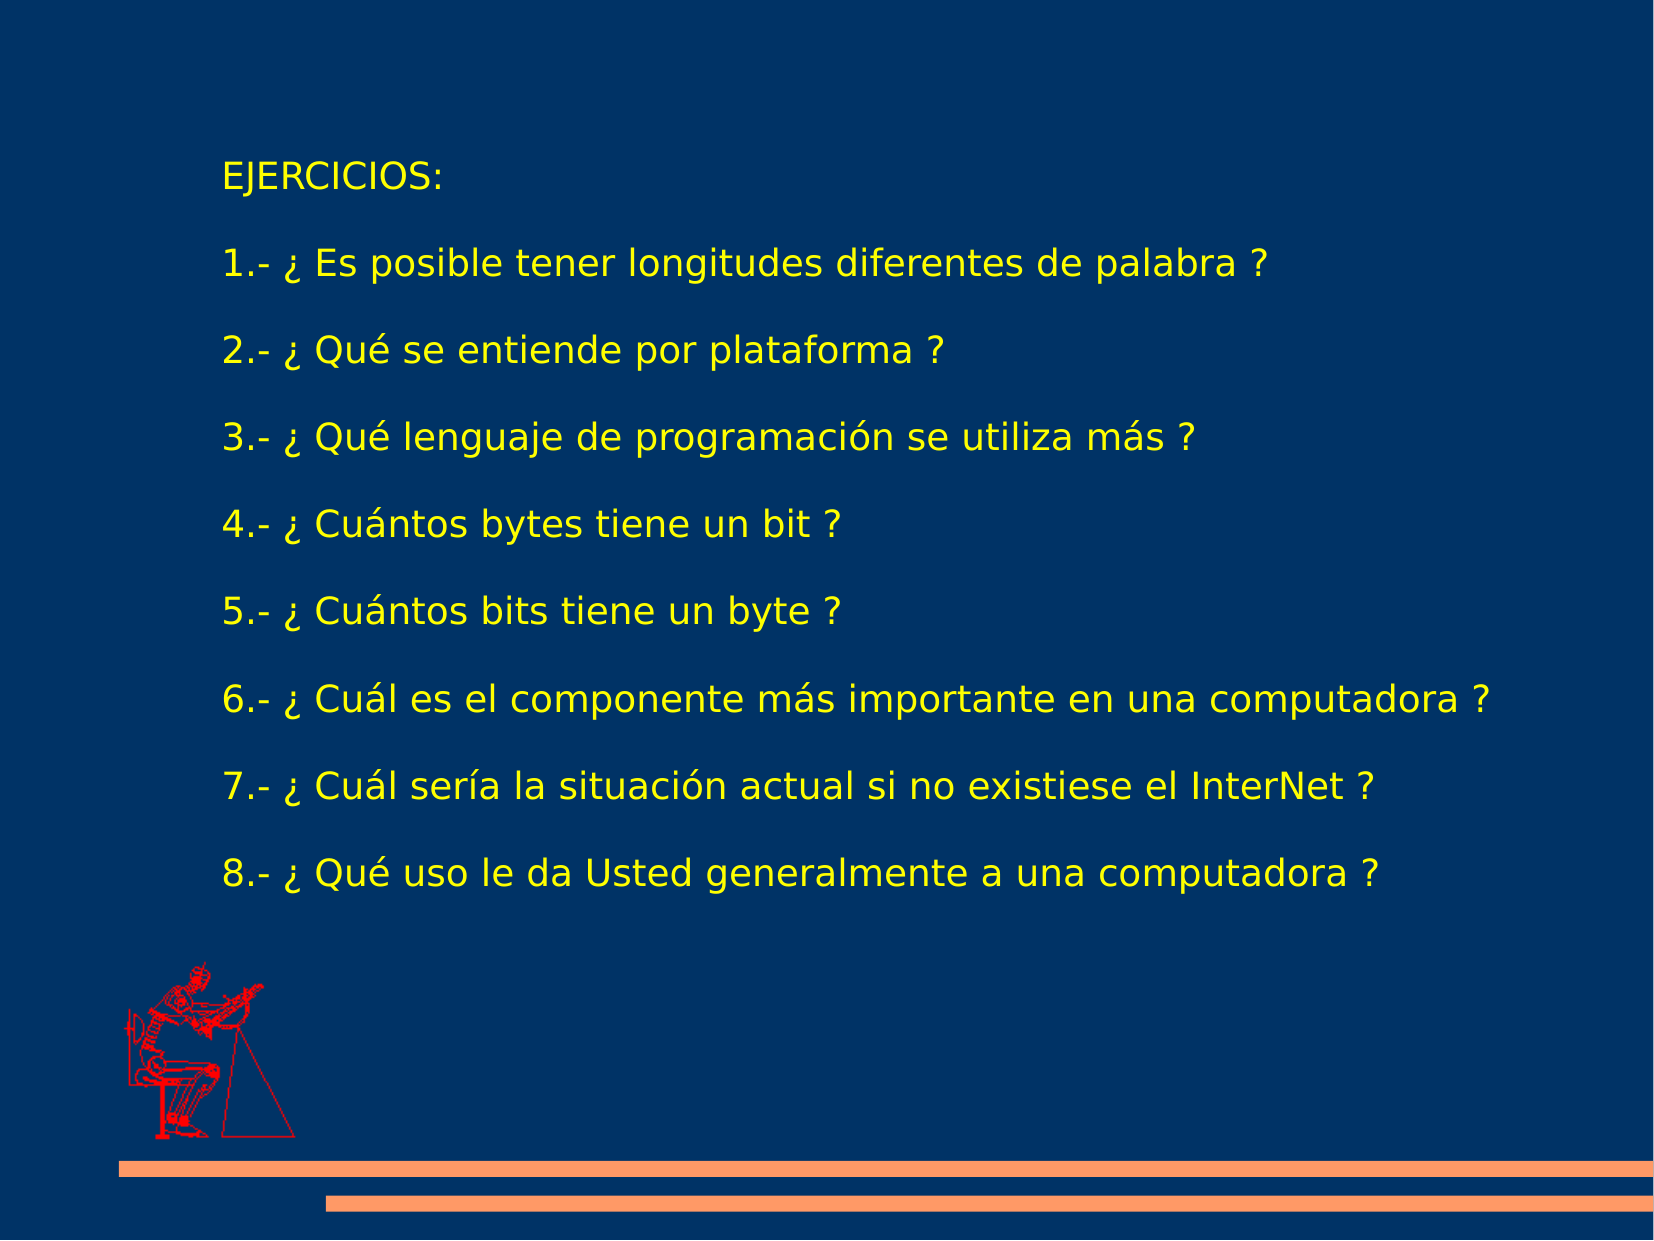

EJERCICIOS:
1.- ¿ Es posible tener longitudes diferentes de palabra ?
2.- ¿ Qué se entiende por plataforma ?
3.- ¿ Qué lenguaje de programación se utiliza más ?
4.- ¿ Cuántos bytes tiene un bit ?
5.- ¿ Cuántos bits tiene un byte ?
6.- ¿ Cuál es el componente más importante en una computadora ?
7.- ¿ Cuál sería la situación actual si no existiese el InterNet ?
8.- ¿ Qué uso le da Usted generalmente a una computadora ?